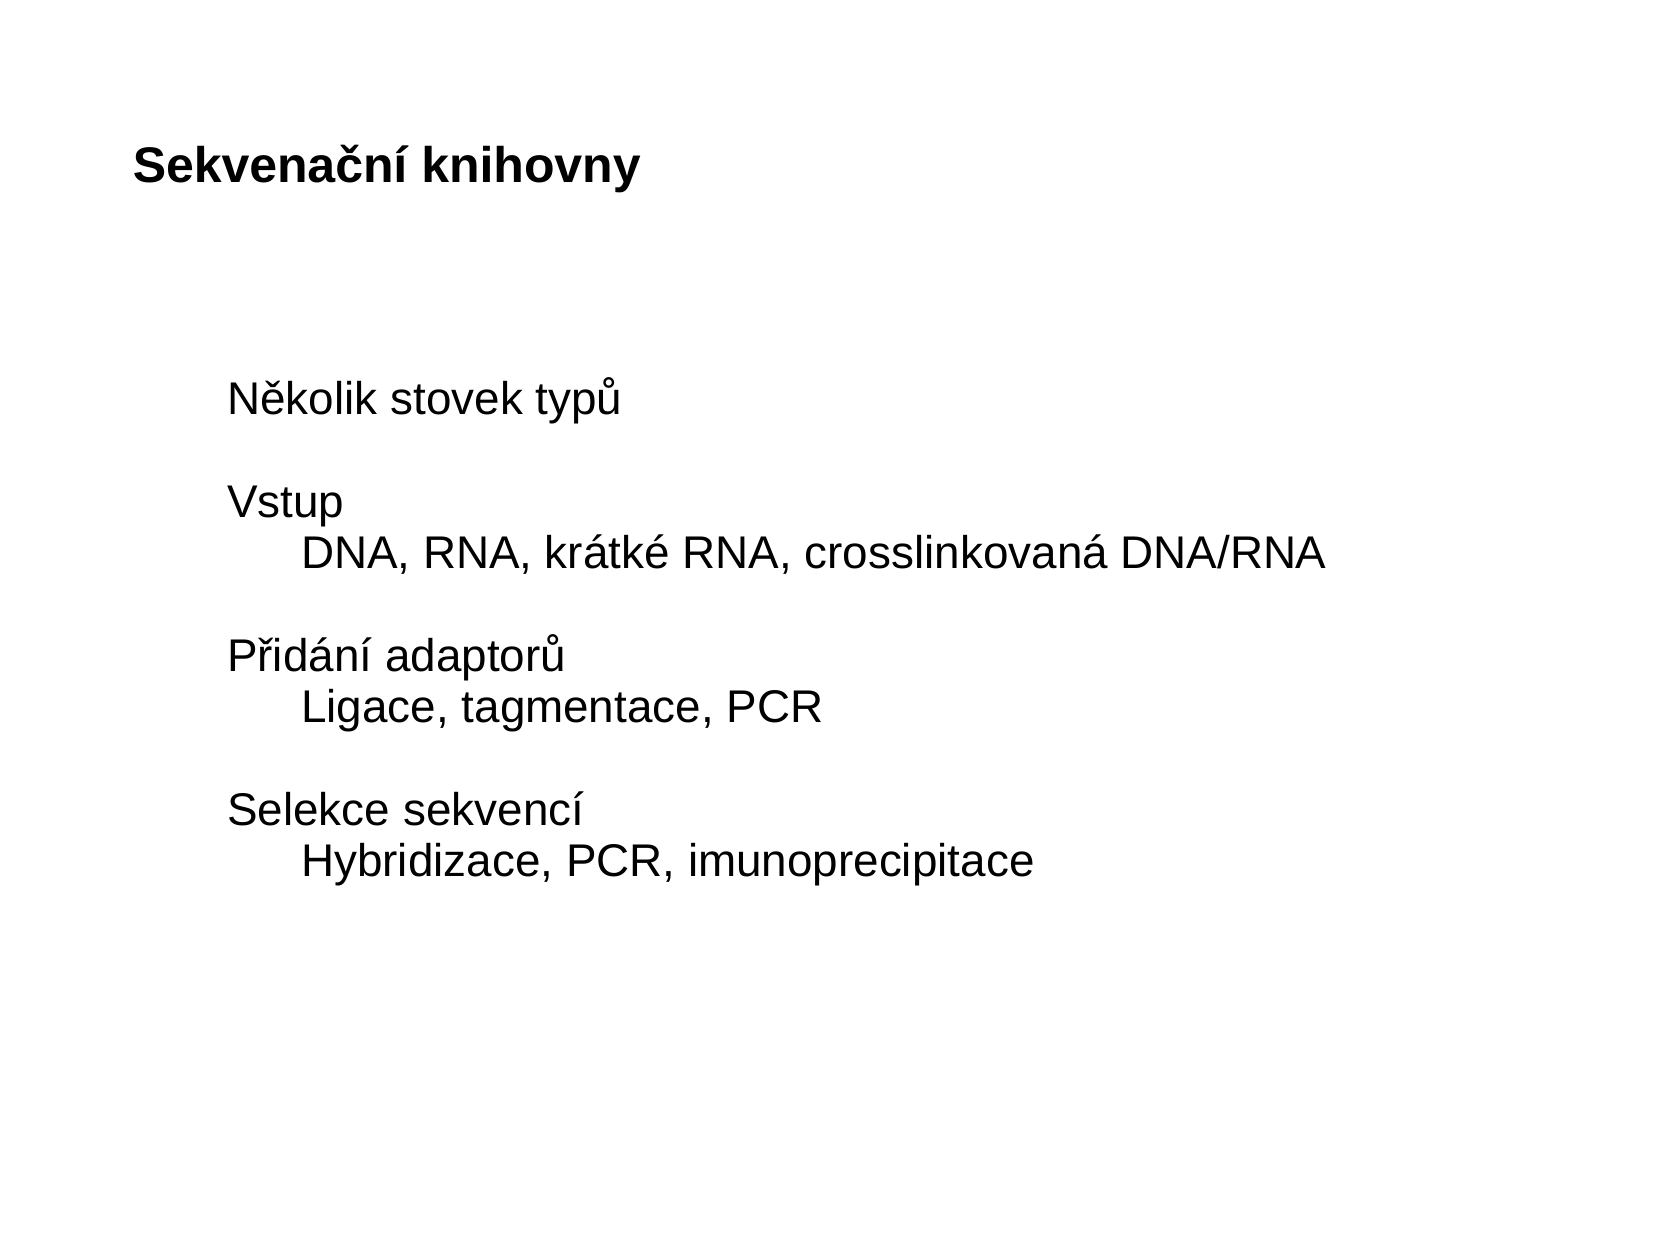

Sekvenační knihovny
Několik stovek typů
Vstup
	DNA, RNA, krátké RNA, crosslinkovaná DNA/RNA
Přidání adaptorů
	Ligace, tagmentace, PCR
Selekce sekvencí
	Hybridizace, PCR, imunoprecipitace